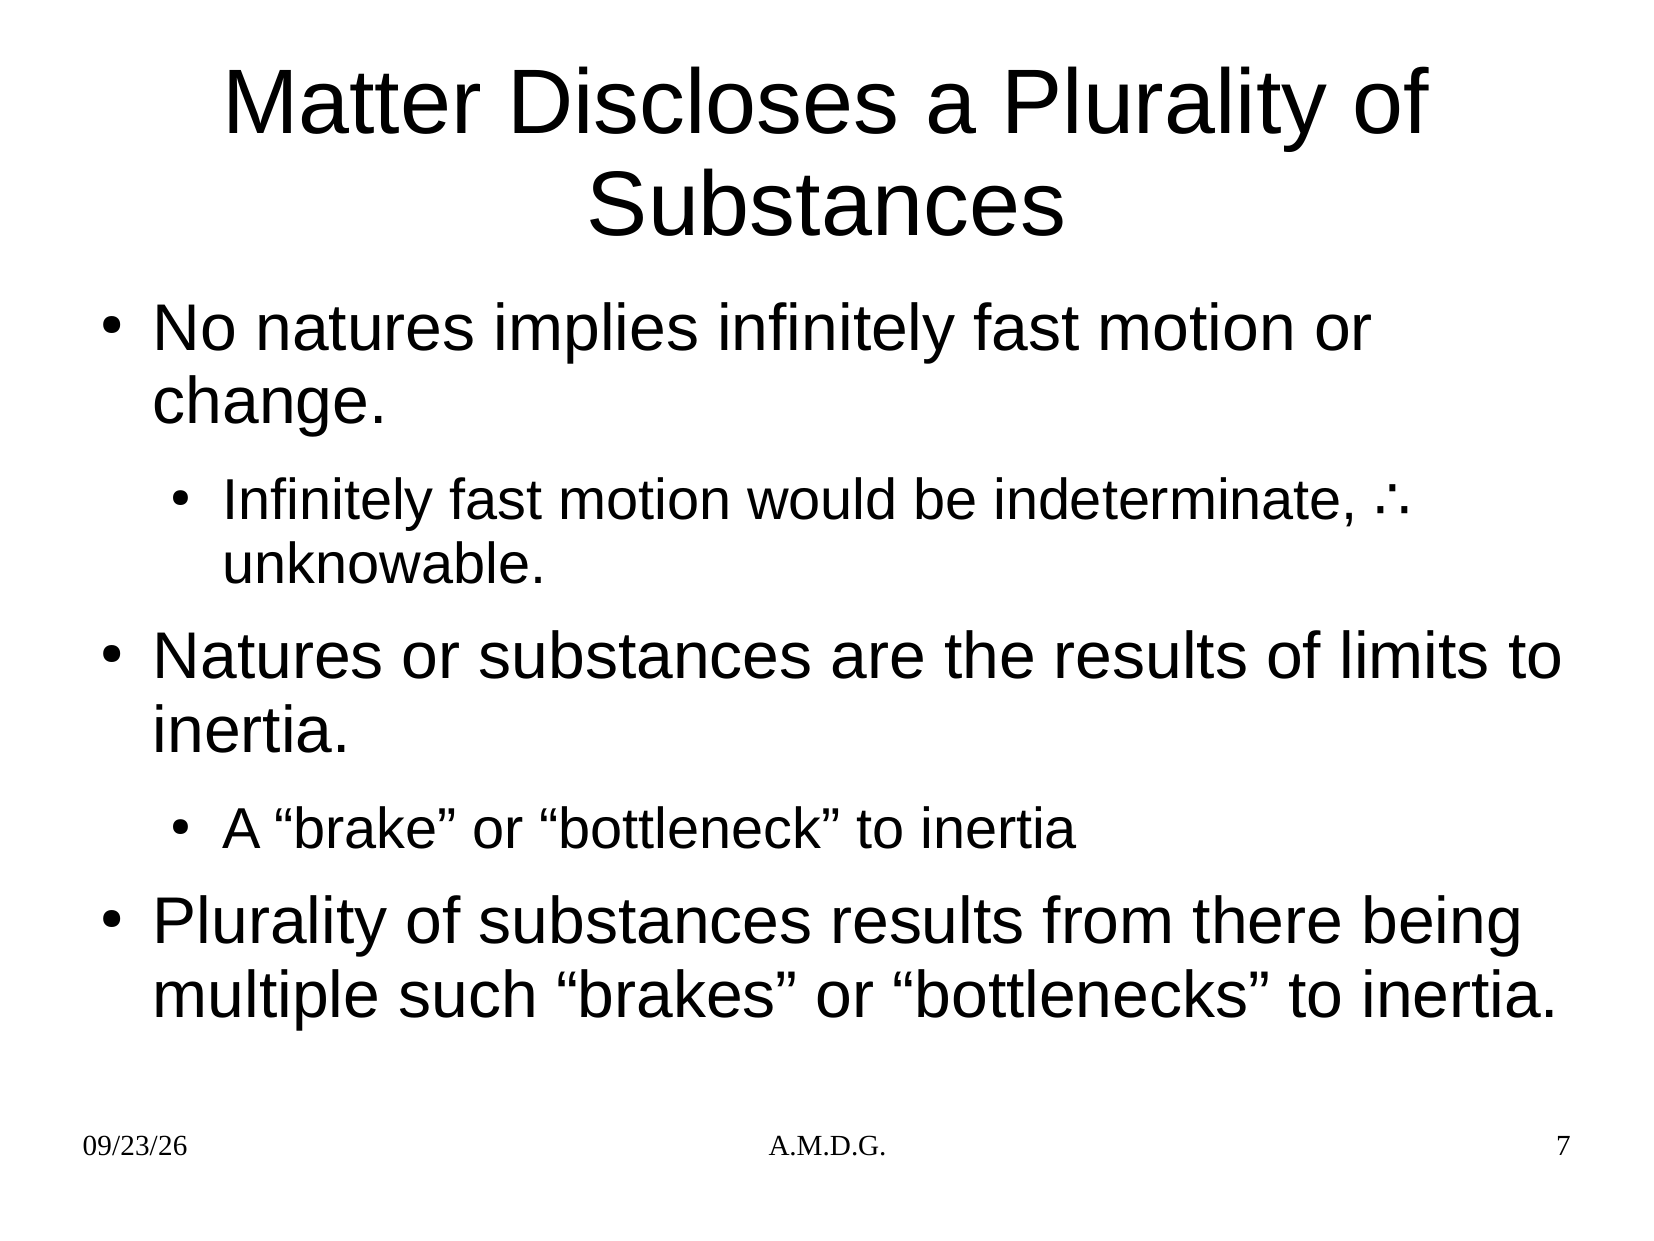

# Matter Discloses a Plurality of Substances
No natures implies infinitely fast motion or change.
Infinitely fast motion would be indeterminate, ∴ unknowable.
Natures or substances are the results of limits to inertia.
A “brake” or “bottleneck” to inertia
Plurality of substances results from there being multiple such “brakes” or “bottlenecks” to inertia.
`
A.M.D.G.
7